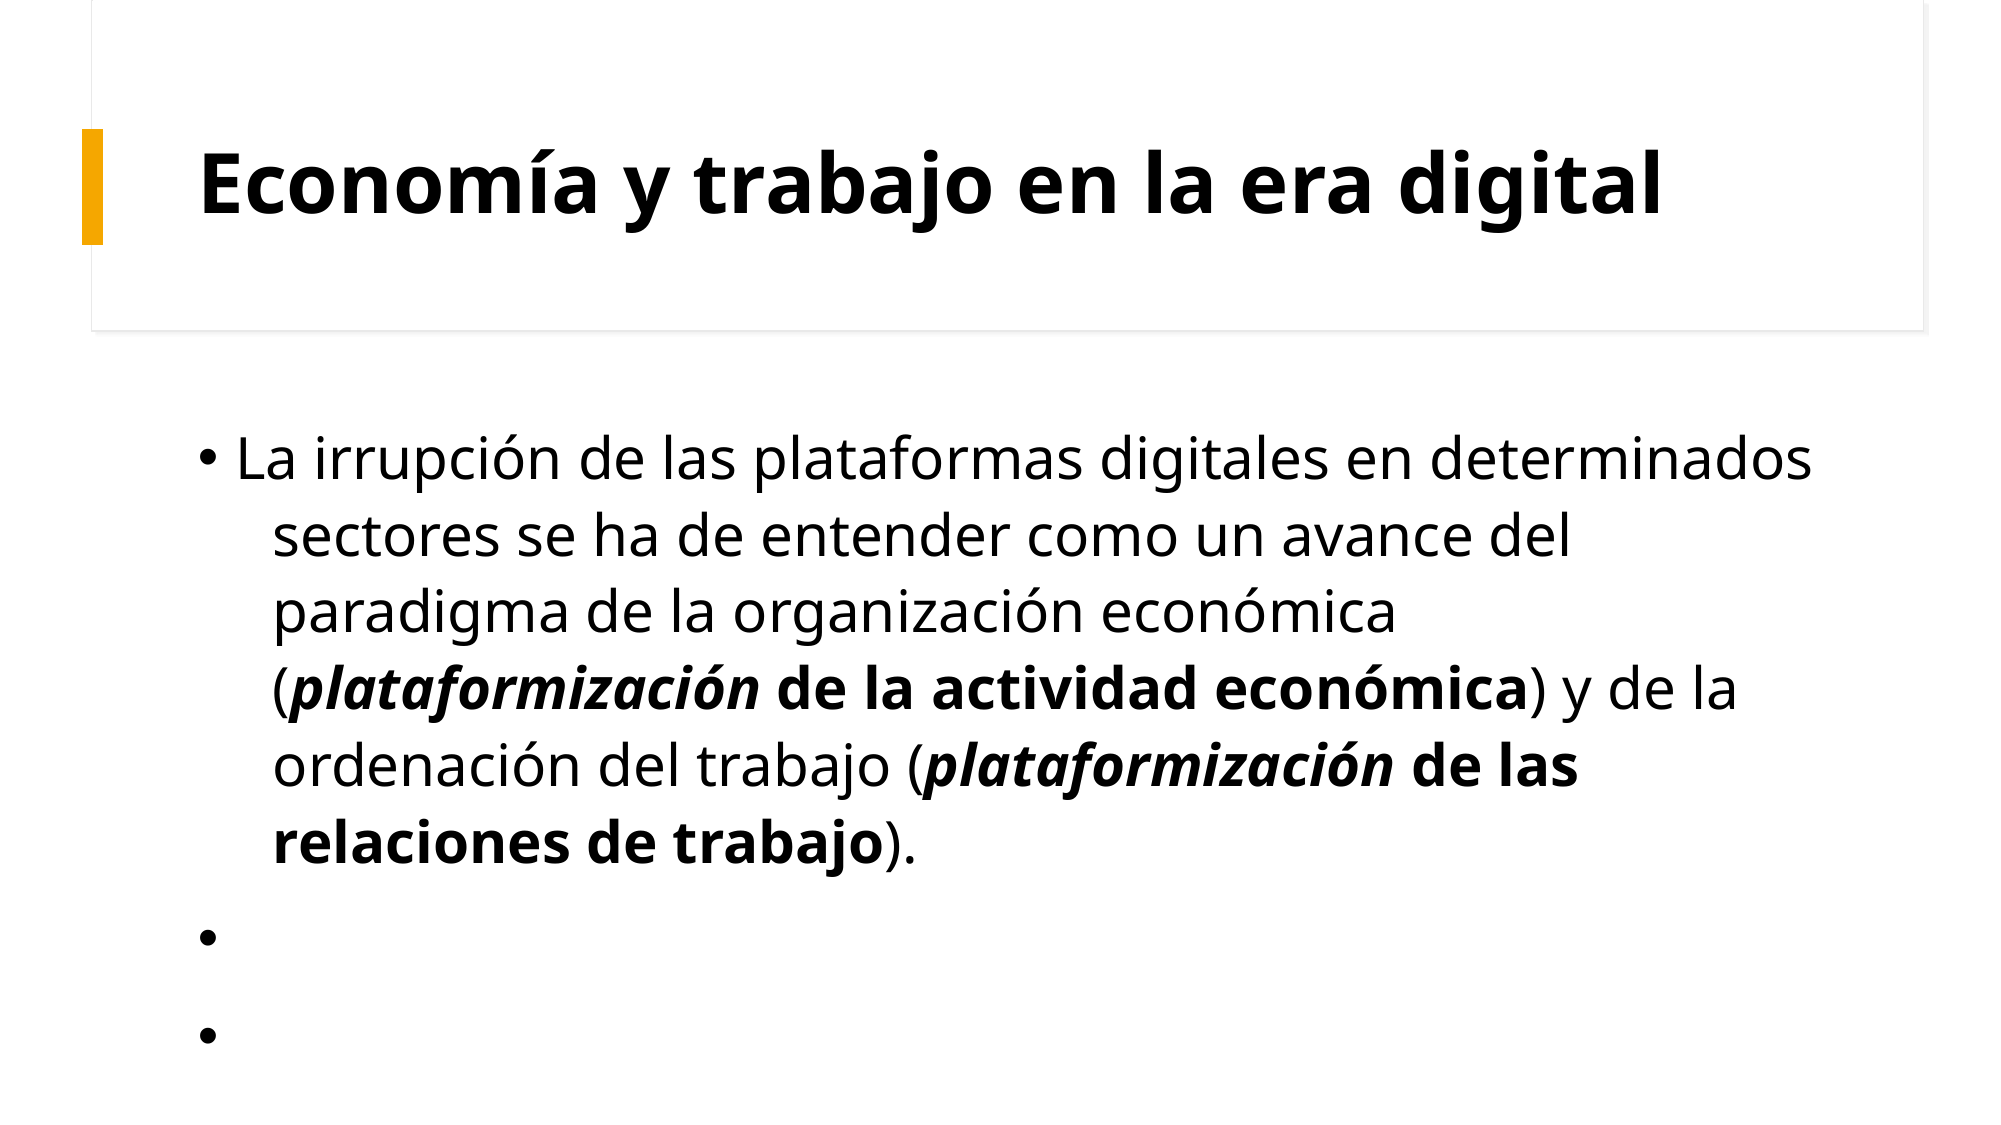

# Economía y trabajo en la era digital
La irrupción de las plataformas digitales en determinados sectores se ha de entender como un avance del paradigma de la organización económica (plataformización de la actividad económica) y de la ordenación del trabajo (plataformización de las relaciones de trabajo).